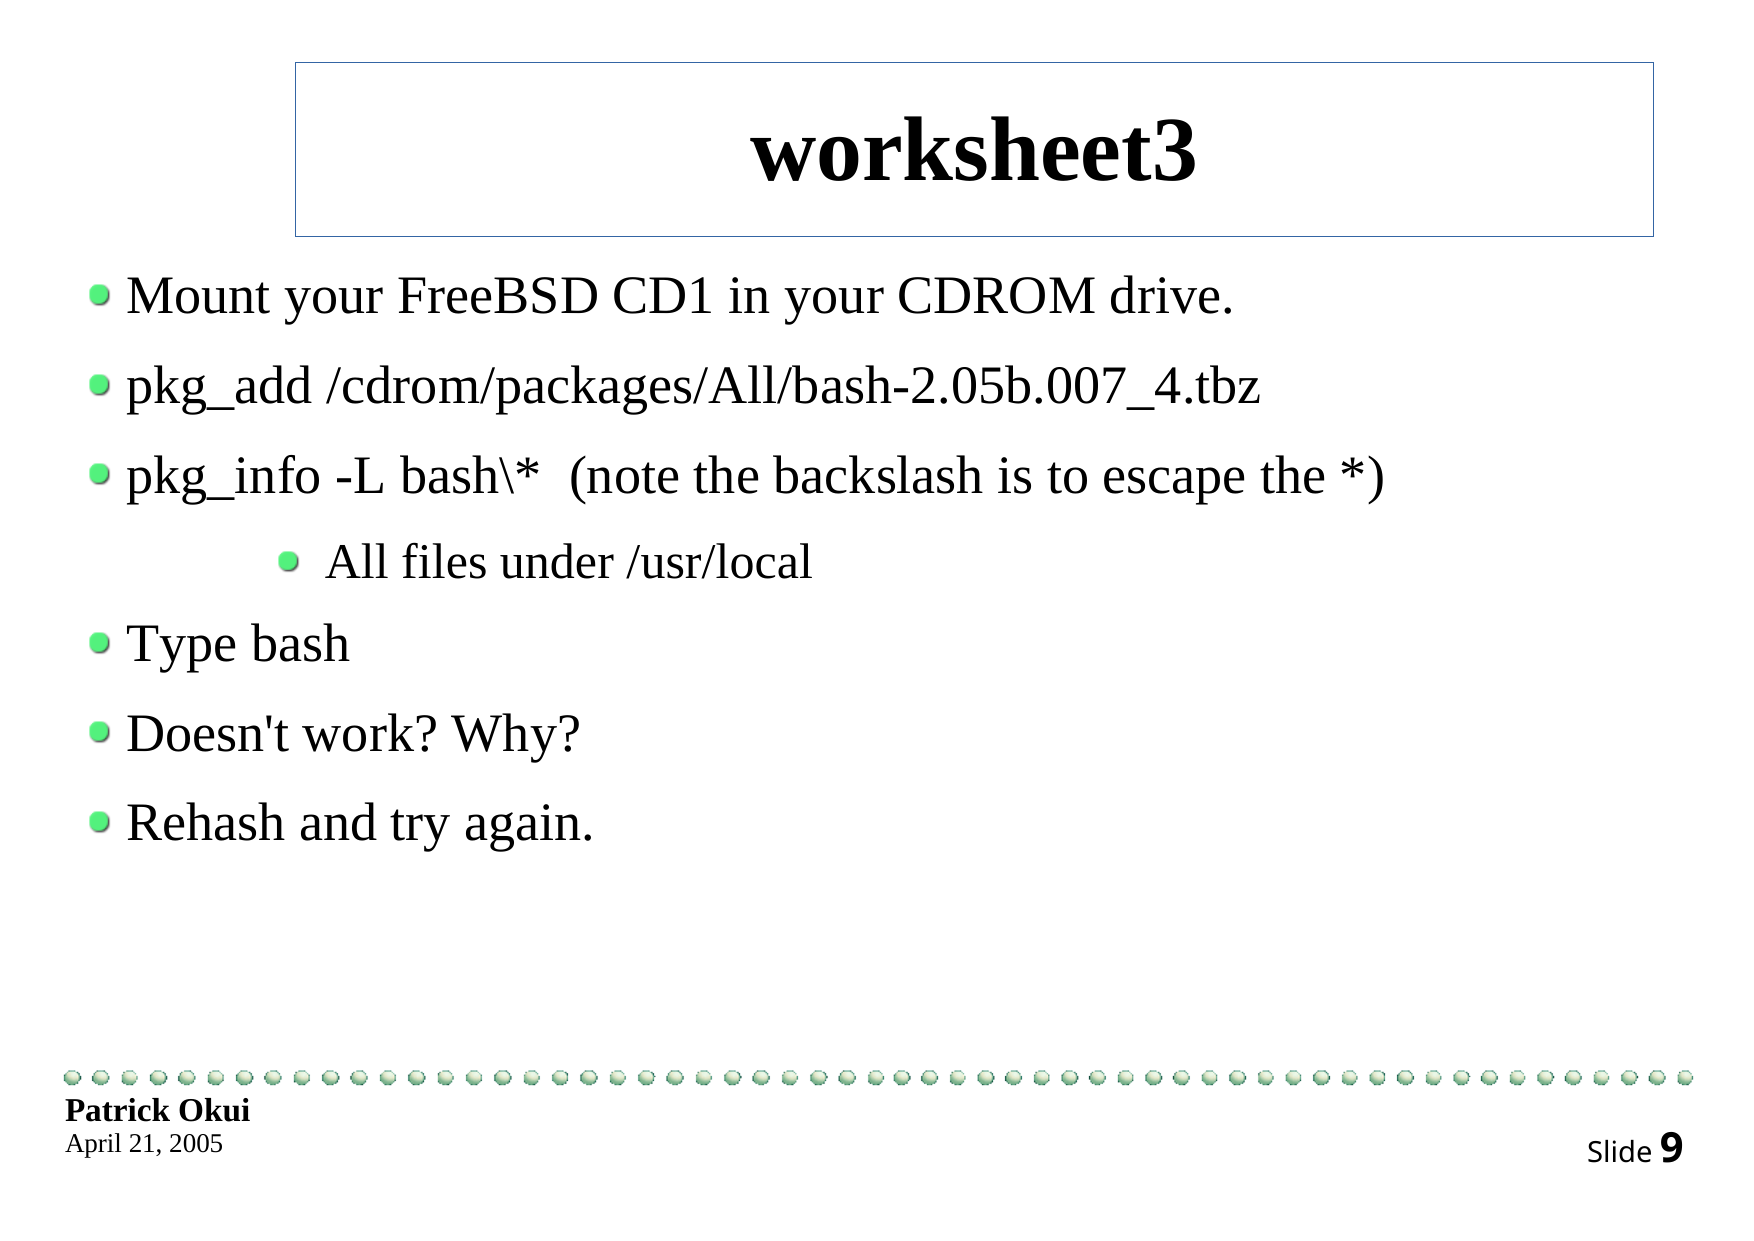

# worksheet3
Mount your FreeBSD CD1 in your CDROM drive.
pkg_add /cdrom/packages/All/bash-2.05b.007_4.tbz
pkg_info -L bash\* (note the backslash is to escape the *)
All files under /usr/local
Type bash
Doesn't work? Why?
Rehash and try again.